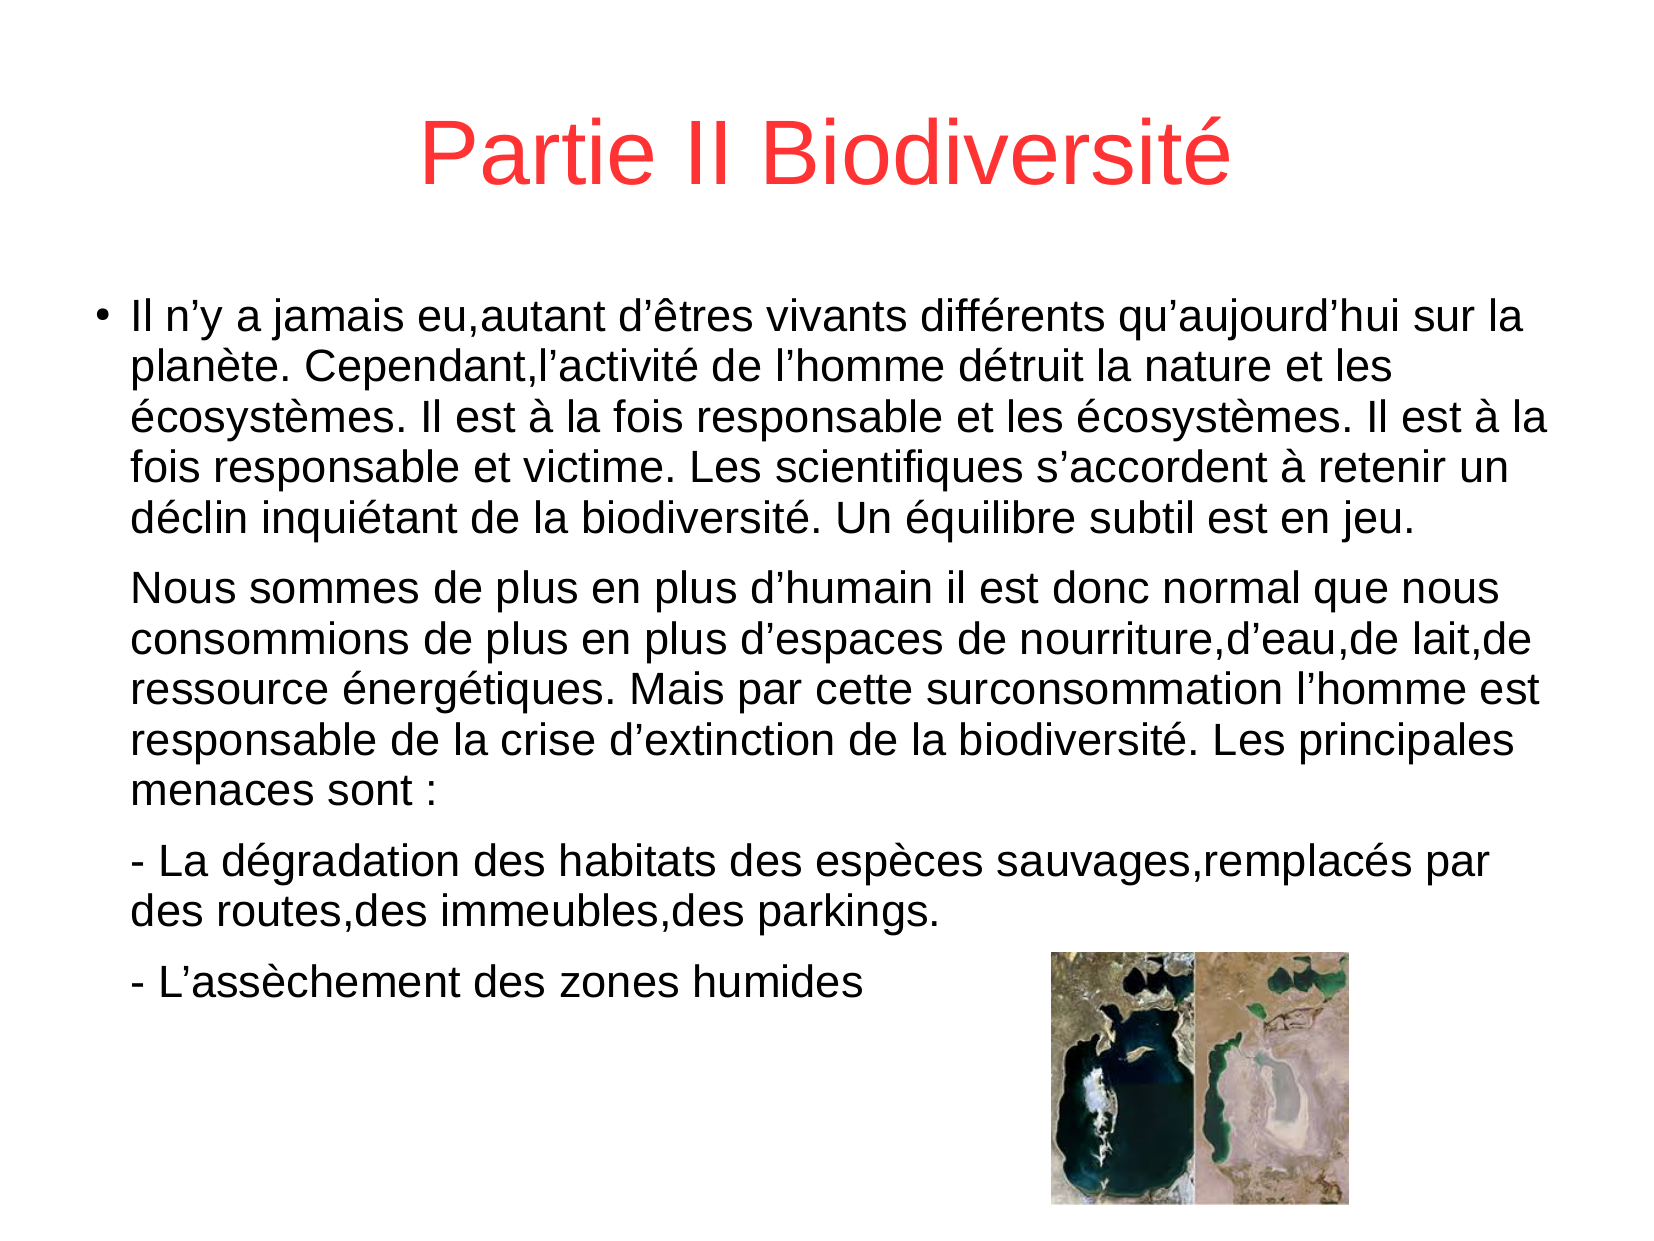

# Partie II Biodiversité
Il n’y a jamais eu,autant d’êtres vivants différents qu’aujourd’hui sur la planète. Cependant,l’activité de l’homme détruit la nature et les écosystèmes. Il est à la fois responsable et les écosystèmes. Il est à la fois responsable et victime. Les scientifiques s’accordent à retenir un déclin inquiétant de la biodiversité. Un équilibre subtil est en jeu.
Nous sommes de plus en plus d’humain il est donc normal que nous consommions de plus en plus d’espaces de nourriture,d’eau,de lait,de ressource énergétiques. Mais par cette surconsommation l’homme est responsable de la crise d’extinction de la biodiversité. Les principales menaces sont :
- La dégradation des habitats des espèces sauvages,remplacés par des routes,des immeubles,des parkings.
- L’assèchement des zones humides